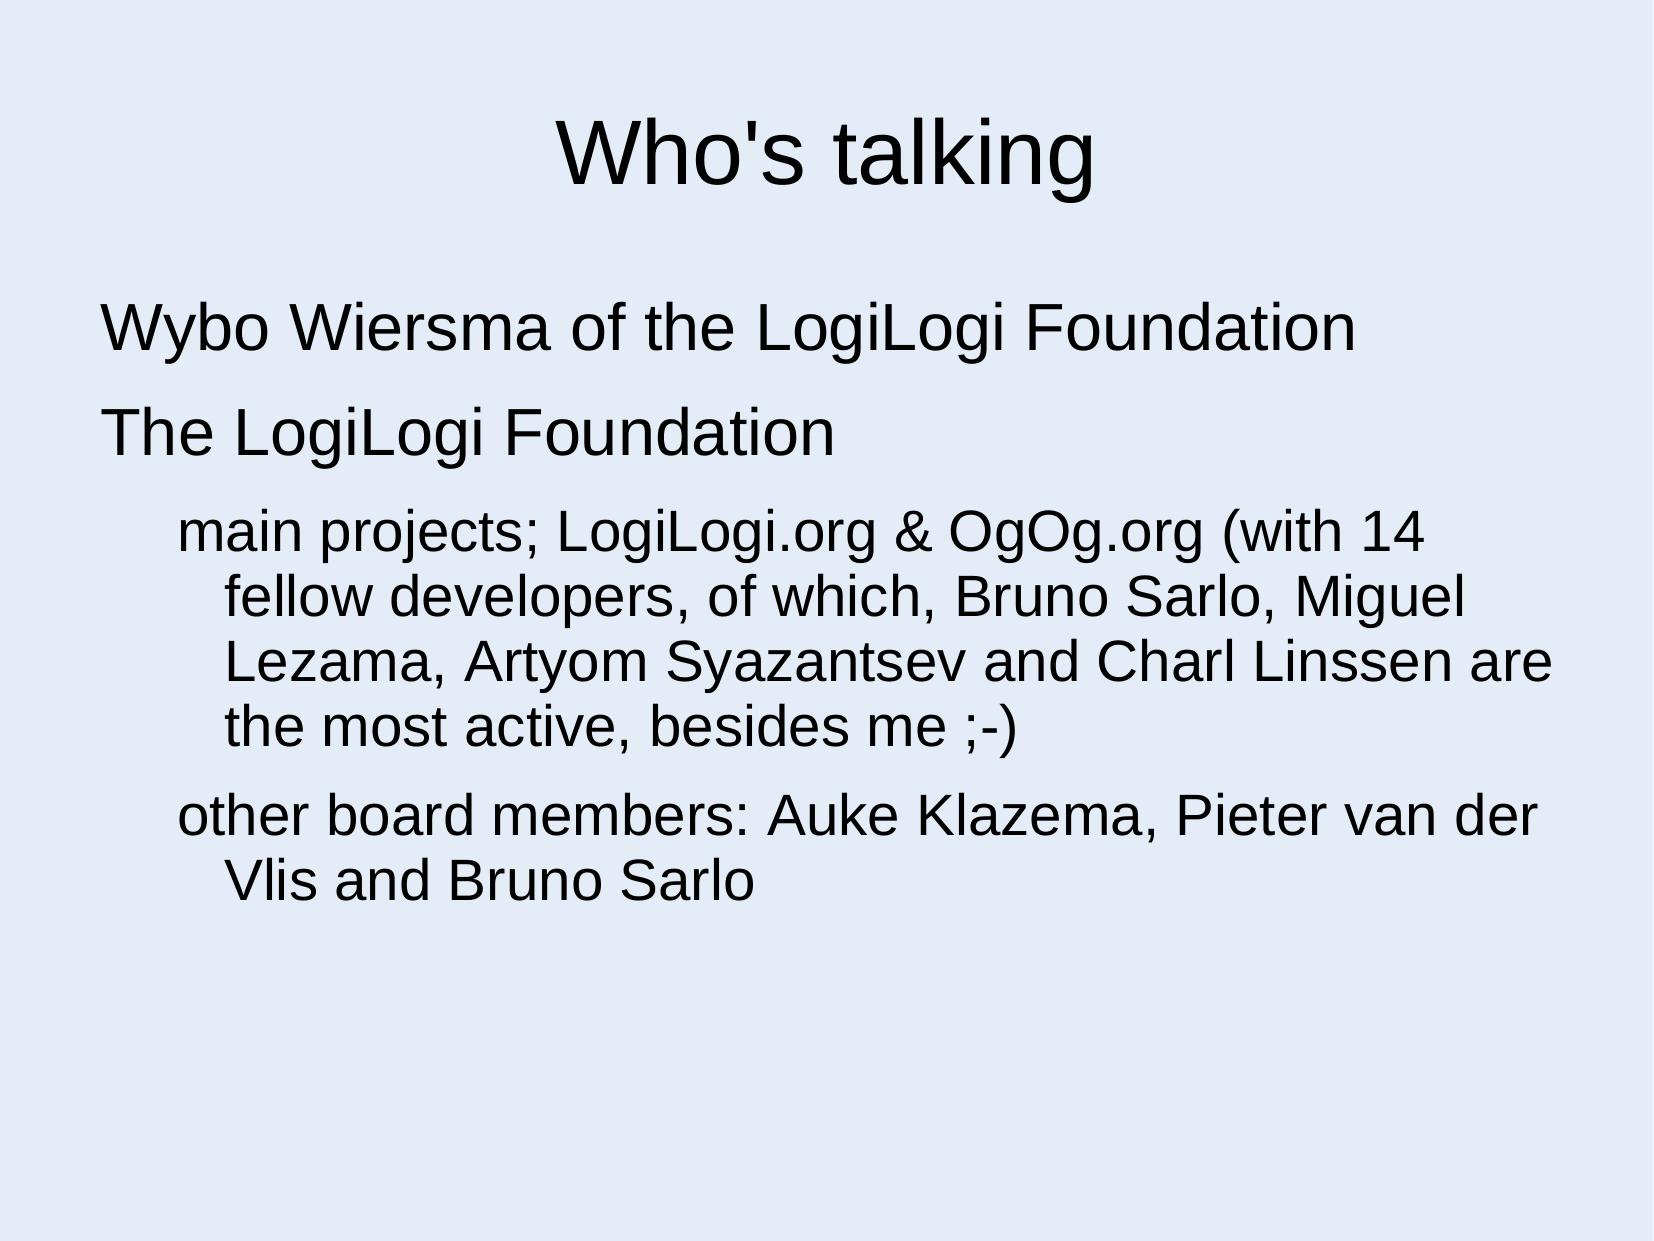

# Who's talking
Wybo Wiersma of the LogiLogi Foundation
The LogiLogi Foundation
main projects; LogiLogi.org & OgOg.org (with 14 fellow developers, of which, Bruno Sarlo, Miguel Lezama, Artyom Syazantsev and Charl Linssen are the most active, besides me ;-)
other board members: Auke Klazema, Pieter van der Vlis and Bruno Sarlo